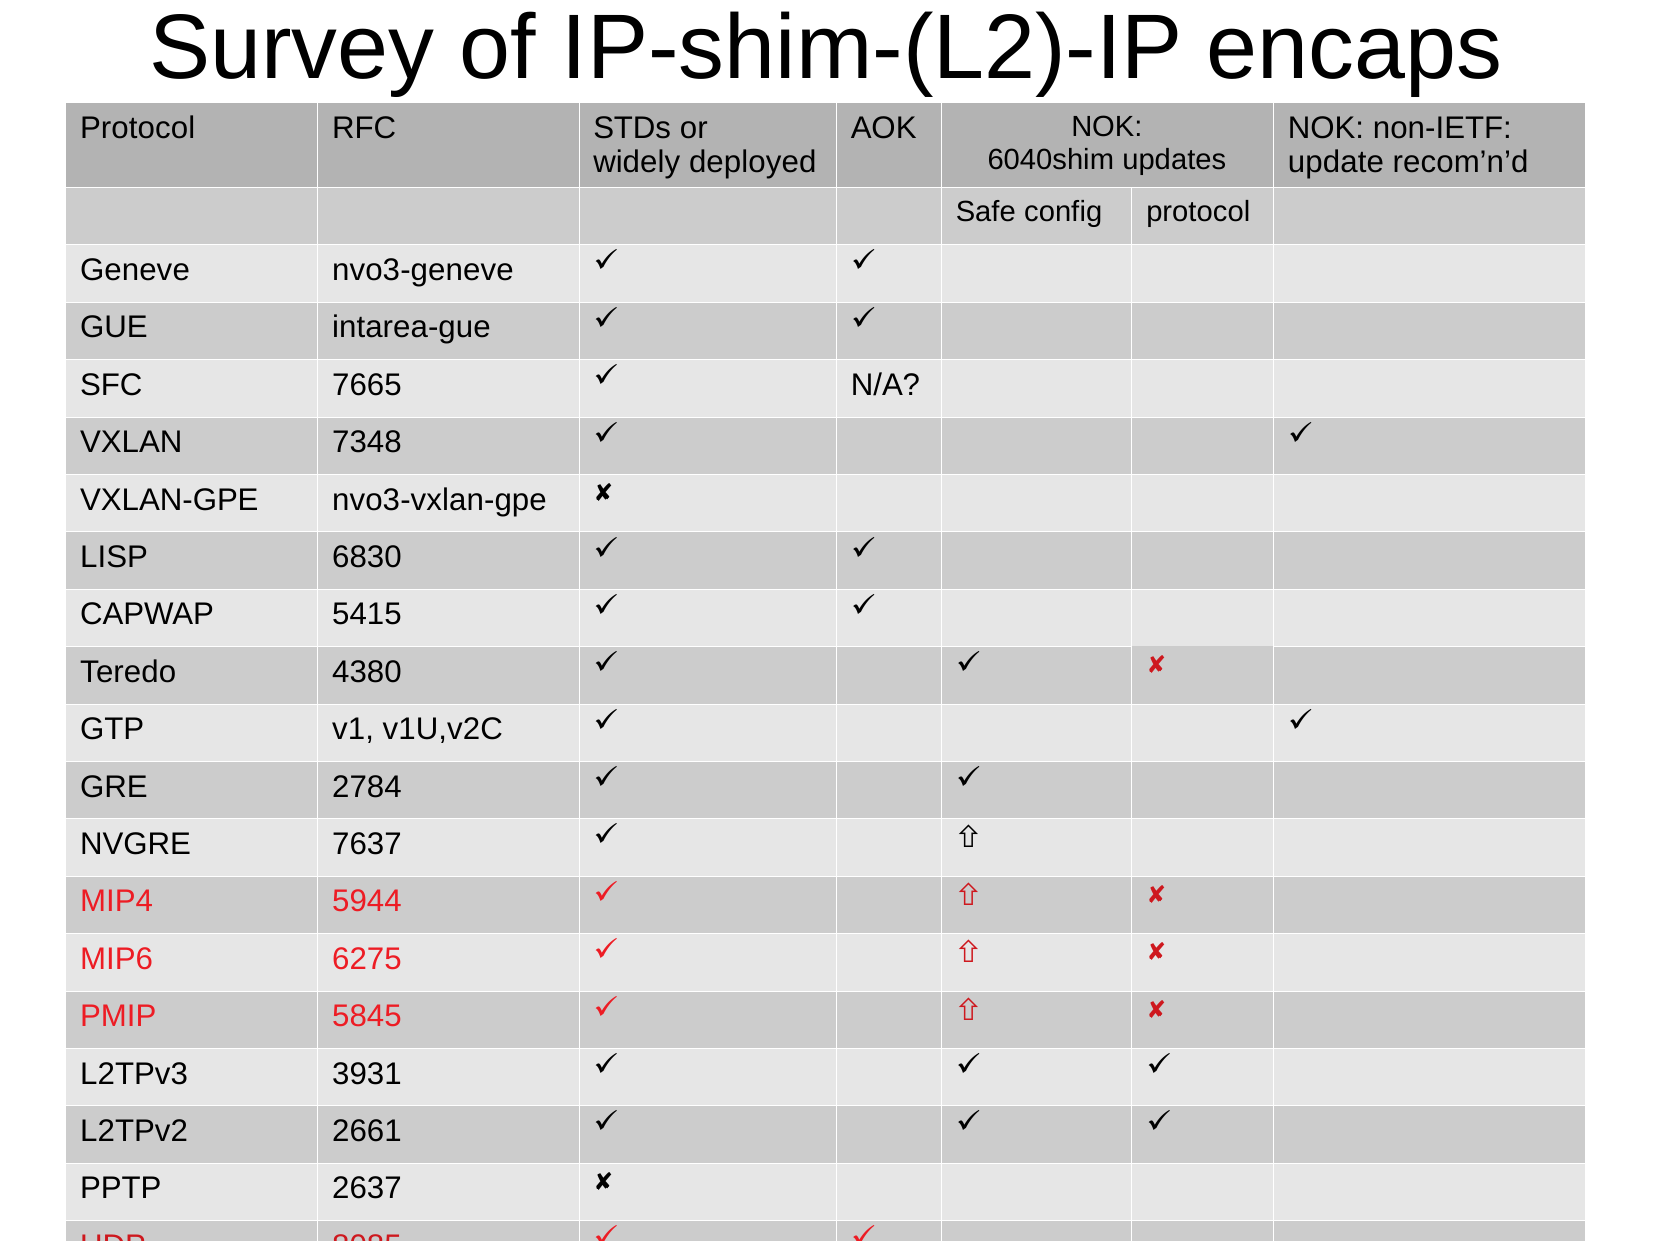

# Survey of IP-shim-(L2)-IP encaps
| Protocol | RFC | STDs or widely deployed | AOK | NOK: 6040shim updates | | NOK: non-IETF: update recom’n’d |
| --- | --- | --- | --- | --- | --- | --- |
| | | | | Safe config | protocol | |
| Geneve | nvo3-geneve |  |  | | | |
| GUE | intarea-gue |  |  | | | |
| SFC | 7665 |  | N/A? | | | |
| VXLAN | 7348 |  | | | |  |
| VXLAN-GPE | nvo3-vxlan-gpe |  | | | | |
| LISP | 6830 |  |  | | | |
| CAPWAP | 5415 |  |  | | | |
| Teredo | 4380 |  | |  |  | |
| GTP | v1, v1U,v2C |  | | | |  |
| GRE | 2784 |  | |  | | |
| NVGRE | 7637 |  | |  | | |
| MIP4 | 5944 |  | |  |  | |
| MIP6 | 6275 |  | |  |  | |
| PMIP | 5845 |  | |  |  | |
| L2TPv3 | 3931 |  | |  |  | |
| L2TPv2 | 2661 |  | |  |  | |
| PPTP | 2637 |  | | | | |
| UDP | 8085 |  |  | | | |
| AMT | 7450 |  | |  |  | |
| TCP+IKE/IPsec | 8229 |  |  | | | |